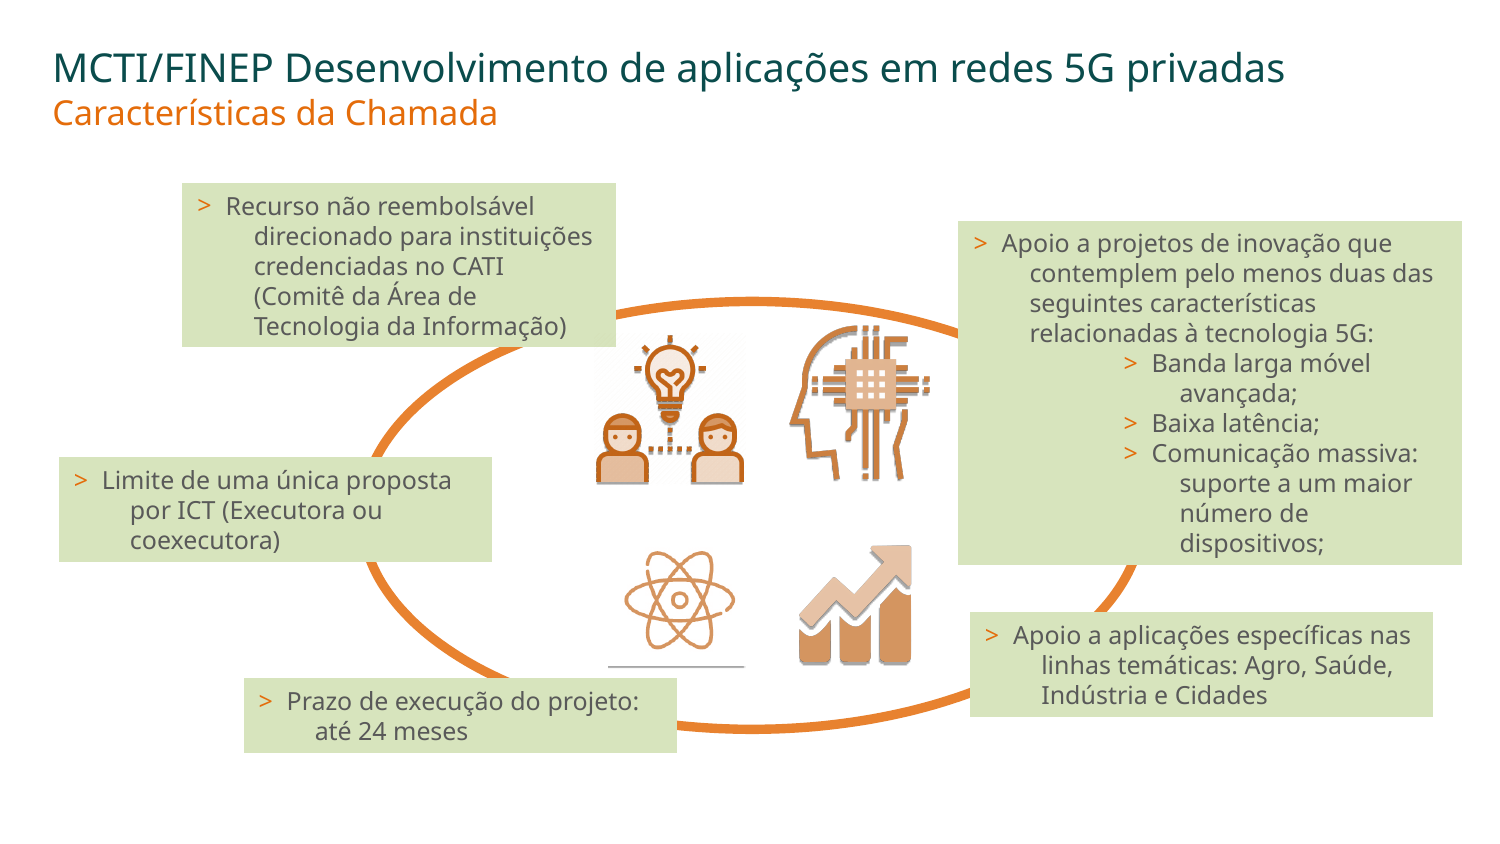

MCTI/FINEP Desenvolvimento de aplicações em redes 5G privadas
Características da Chamada
Recurso não reembolsável direcionado para instituições credenciadas no CATI (Comitê da Área de Tecnologia da Informação)
Apoio a projetos de inovação que contemplem pelo menos duas das seguintes características relacionadas à tecnologia 5G:
Banda larga móvel avançada;
Baixa latência;
Comunicação massiva: suporte a um maior número de dispositivos;
Limite de uma única proposta por ICT (Executora ou coexecutora)
Apoio a aplicações específicas nas linhas temáticas: Agro, Saúde, Indústria e Cidades
Prazo de execução do projeto: até 24 meses